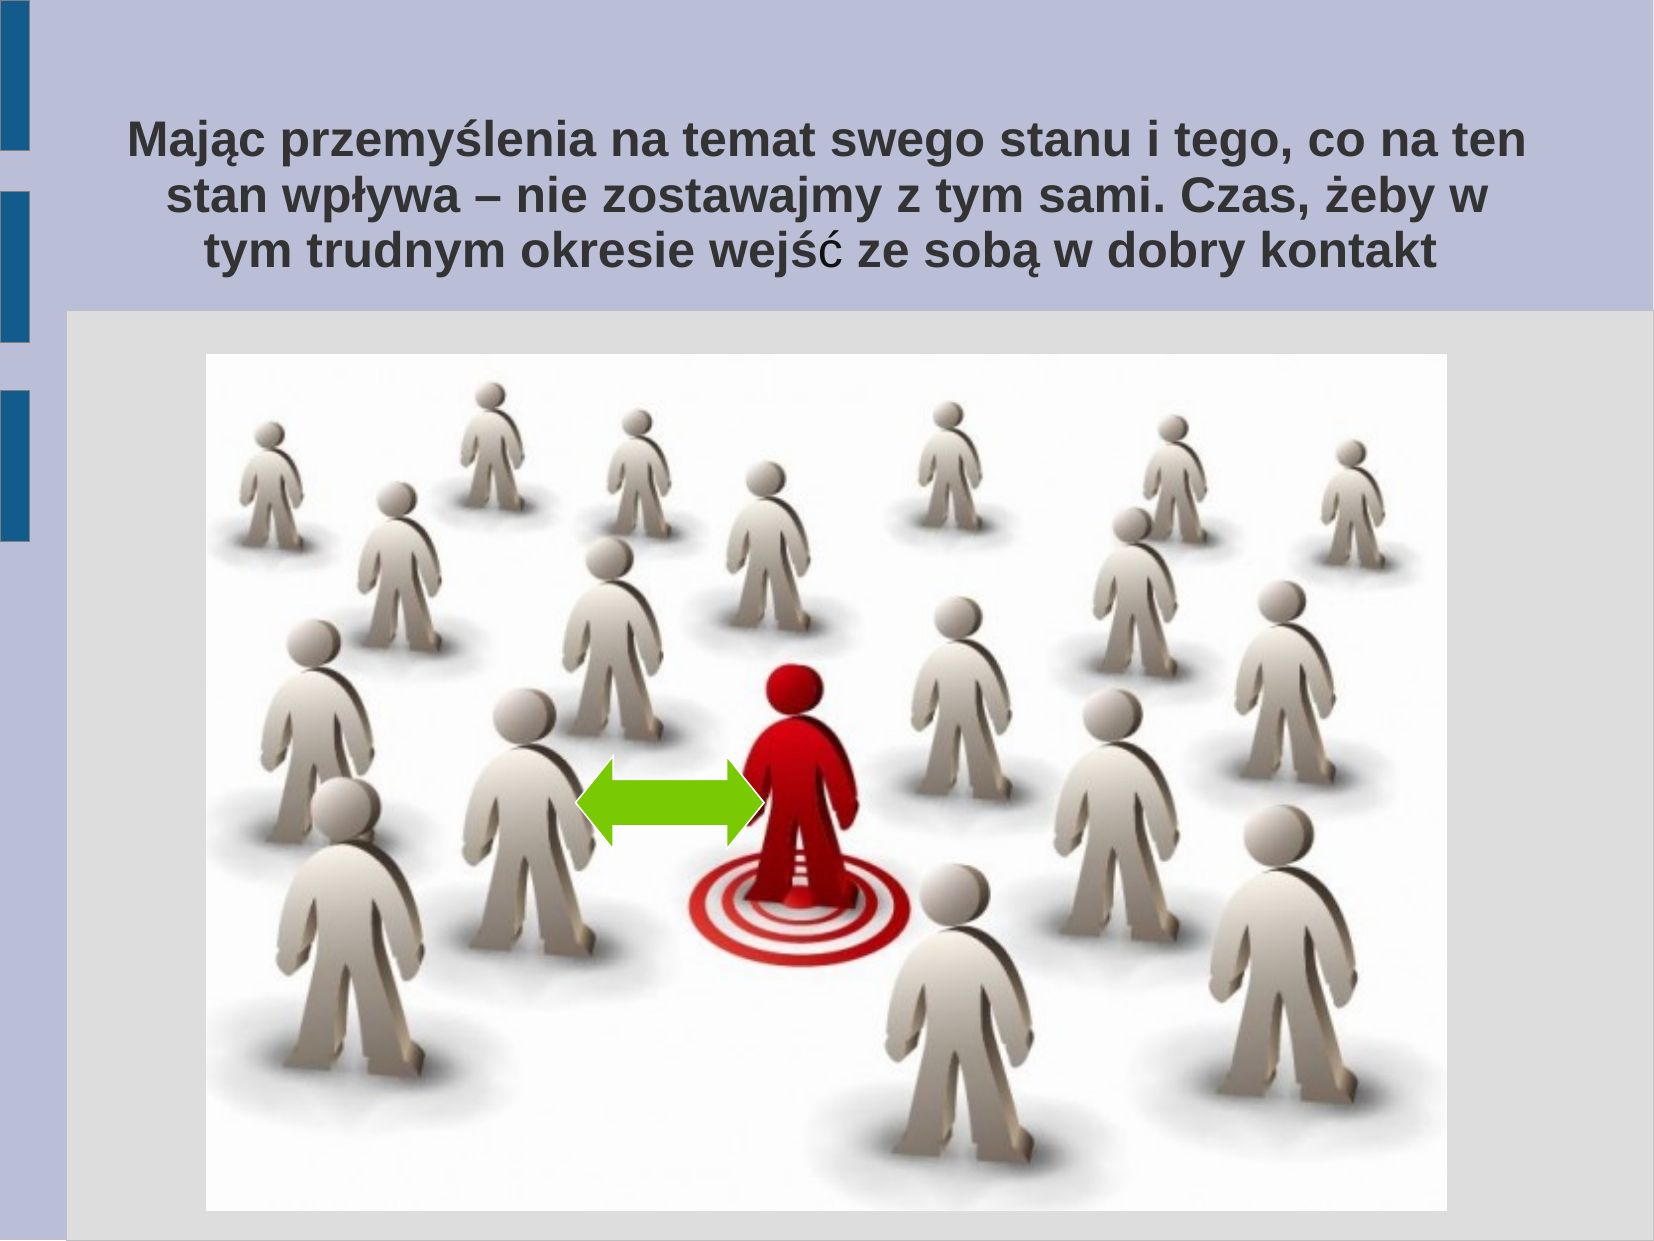

# Mając przemyślenia na temat swego stanu i tego, co na ten stan wpływa – nie zostawajmy z tym sami. Czas, żeby w tym trudnym okresie wejść ze sobą w dobry kontakt